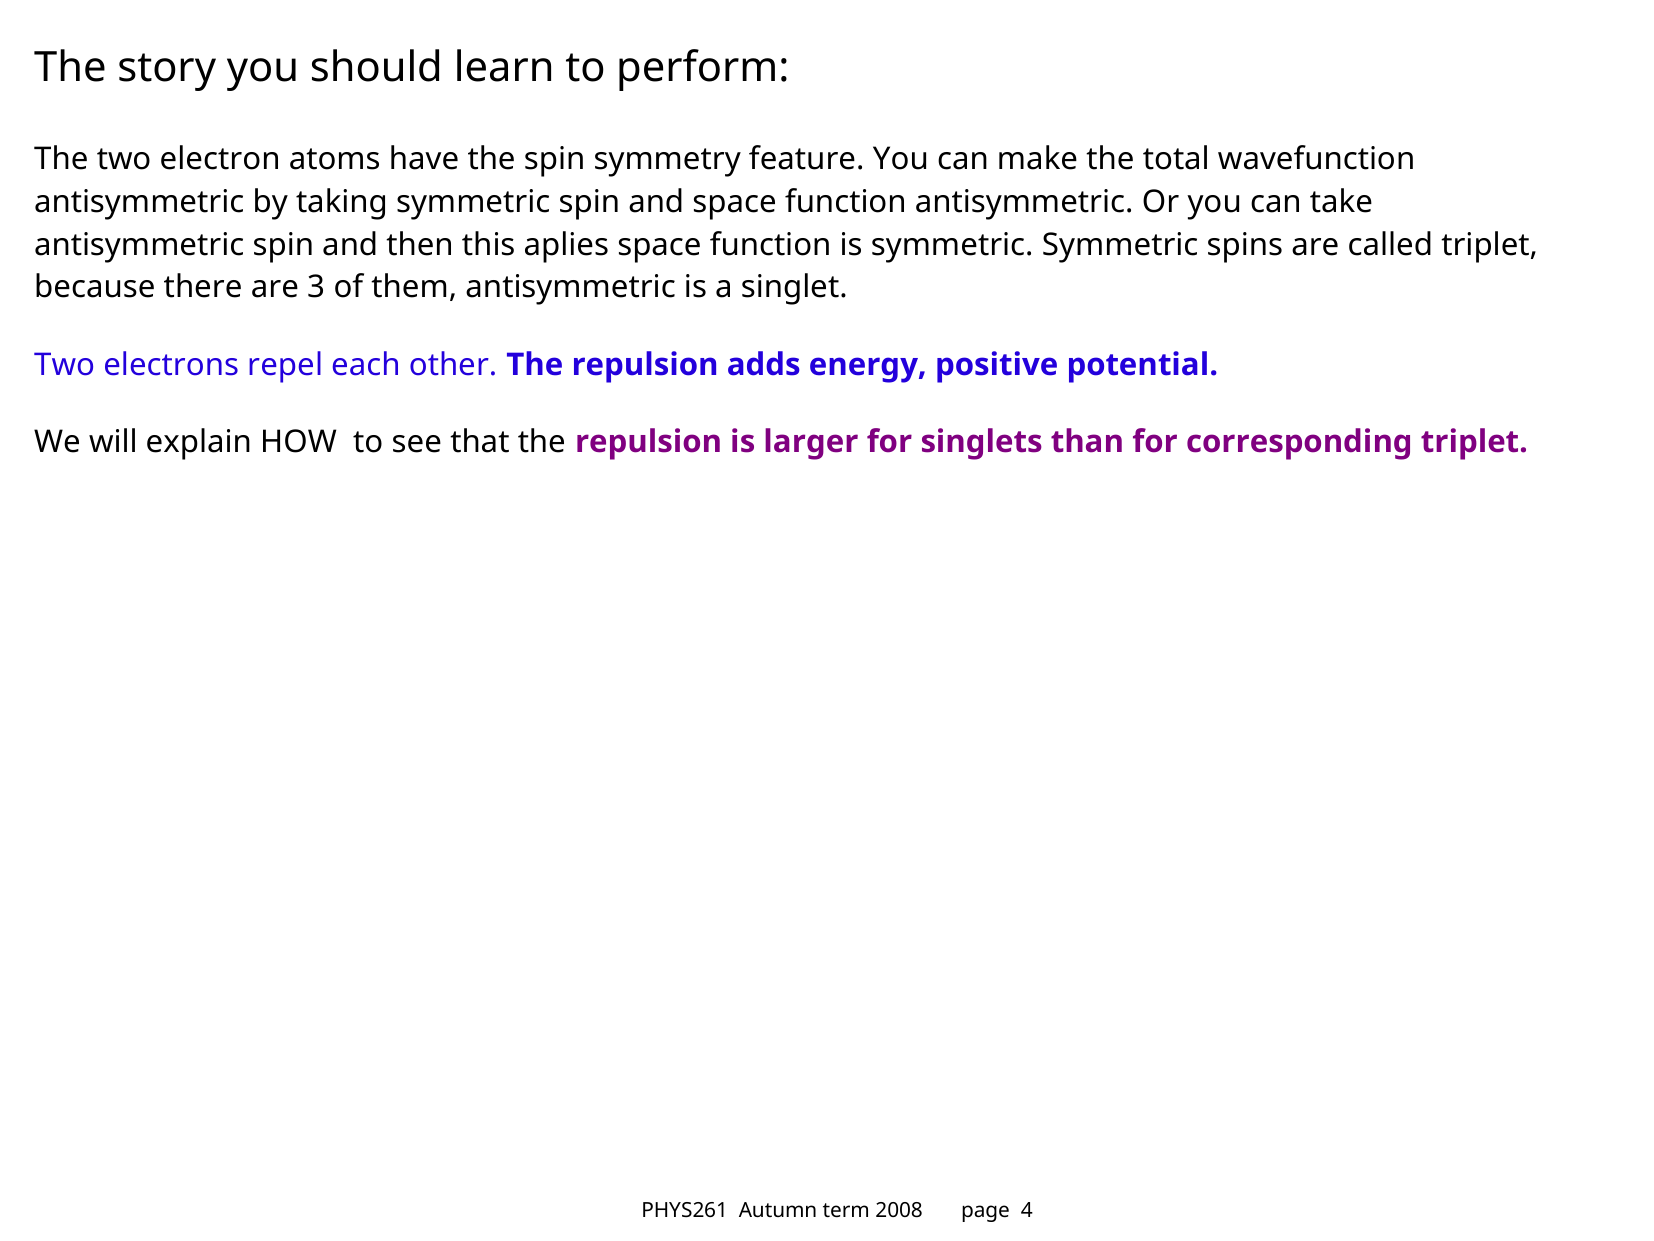

The story you should learn to perform:
The two electron atoms have the spin symmetry feature. You can make the total wavefunction antisymmetric by taking symmetric spin and space function antisymmetric. Or you can take antisymmetric spin and then this aplies space function is symmetric. Symmetric spins are called triplet, because there are 3 of them, antisymmetric is a singlet.
Two electrons repel each other. The repulsion adds energy, positive potential.
We will explain HOW to see that the repulsion is larger for singlets than for corresponding triplet.